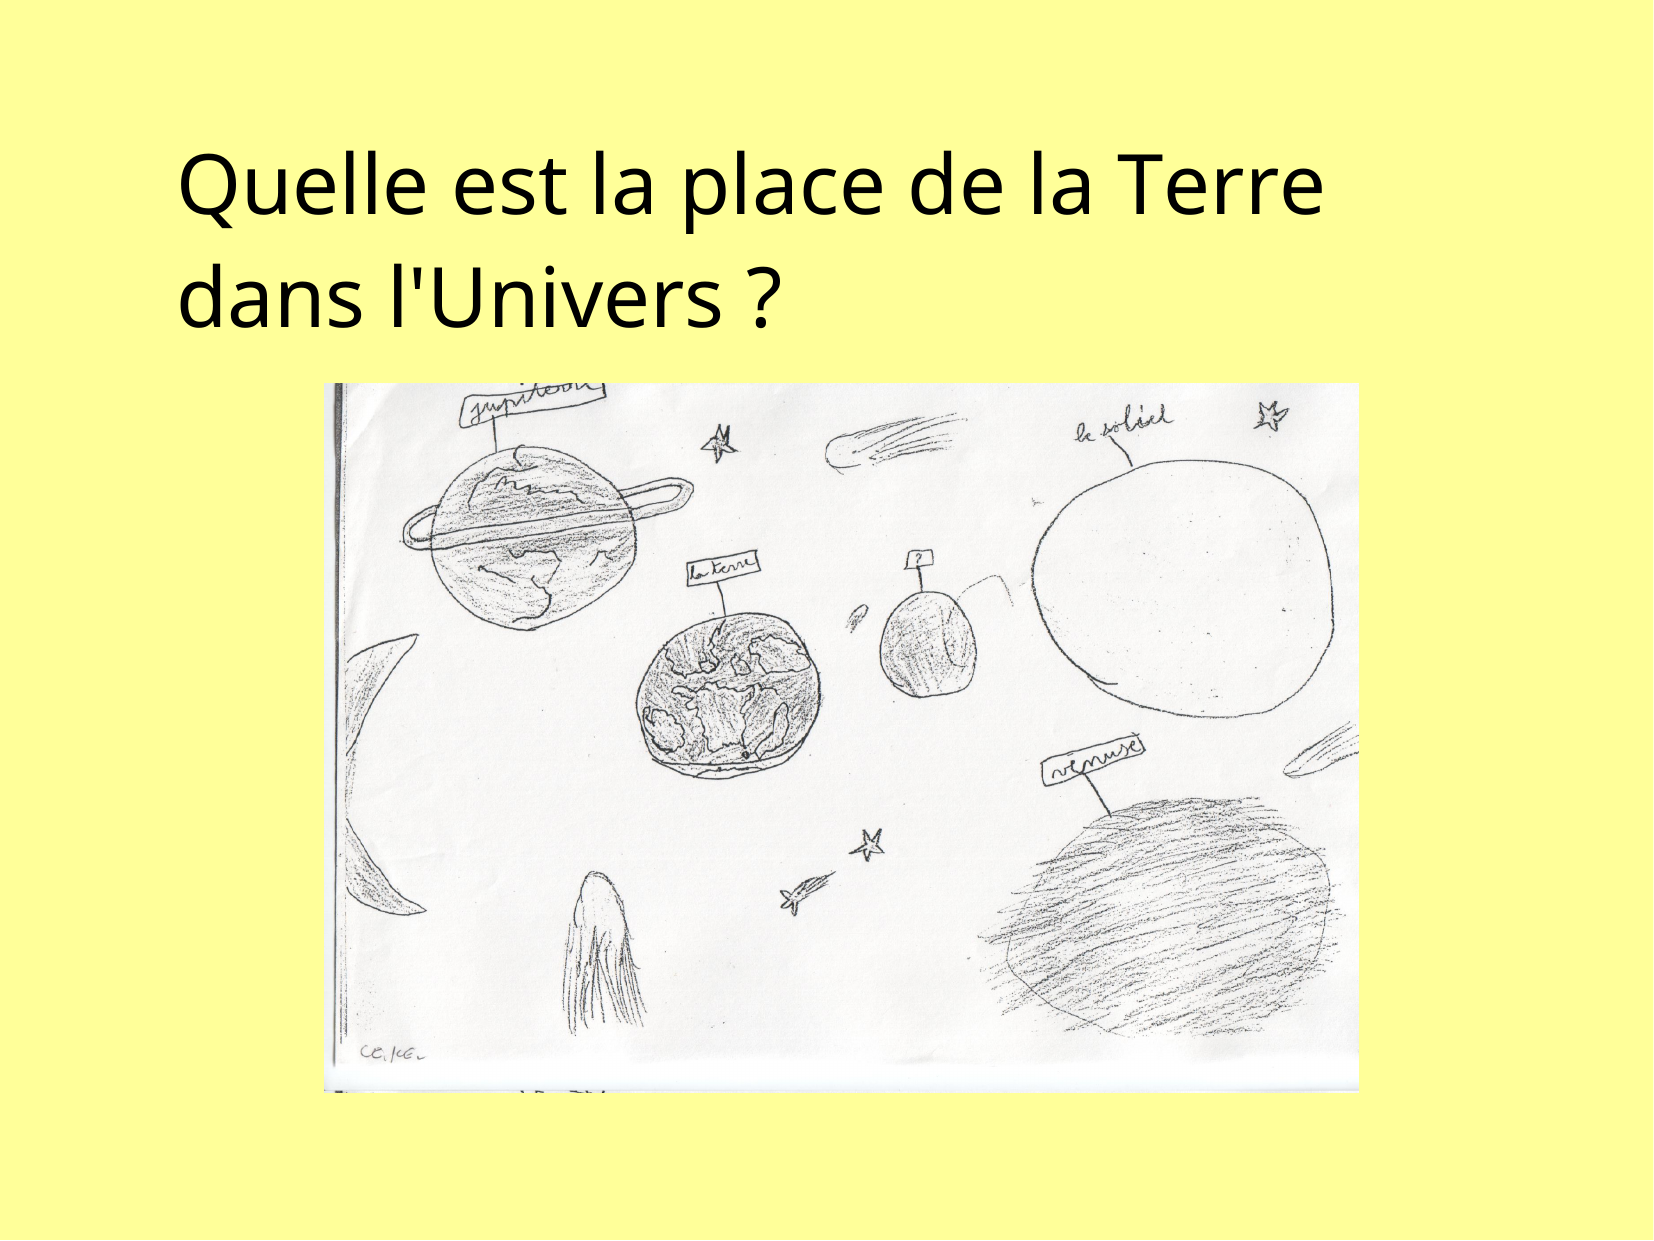

Quelle est la place de la Terre dans l'Univers ?